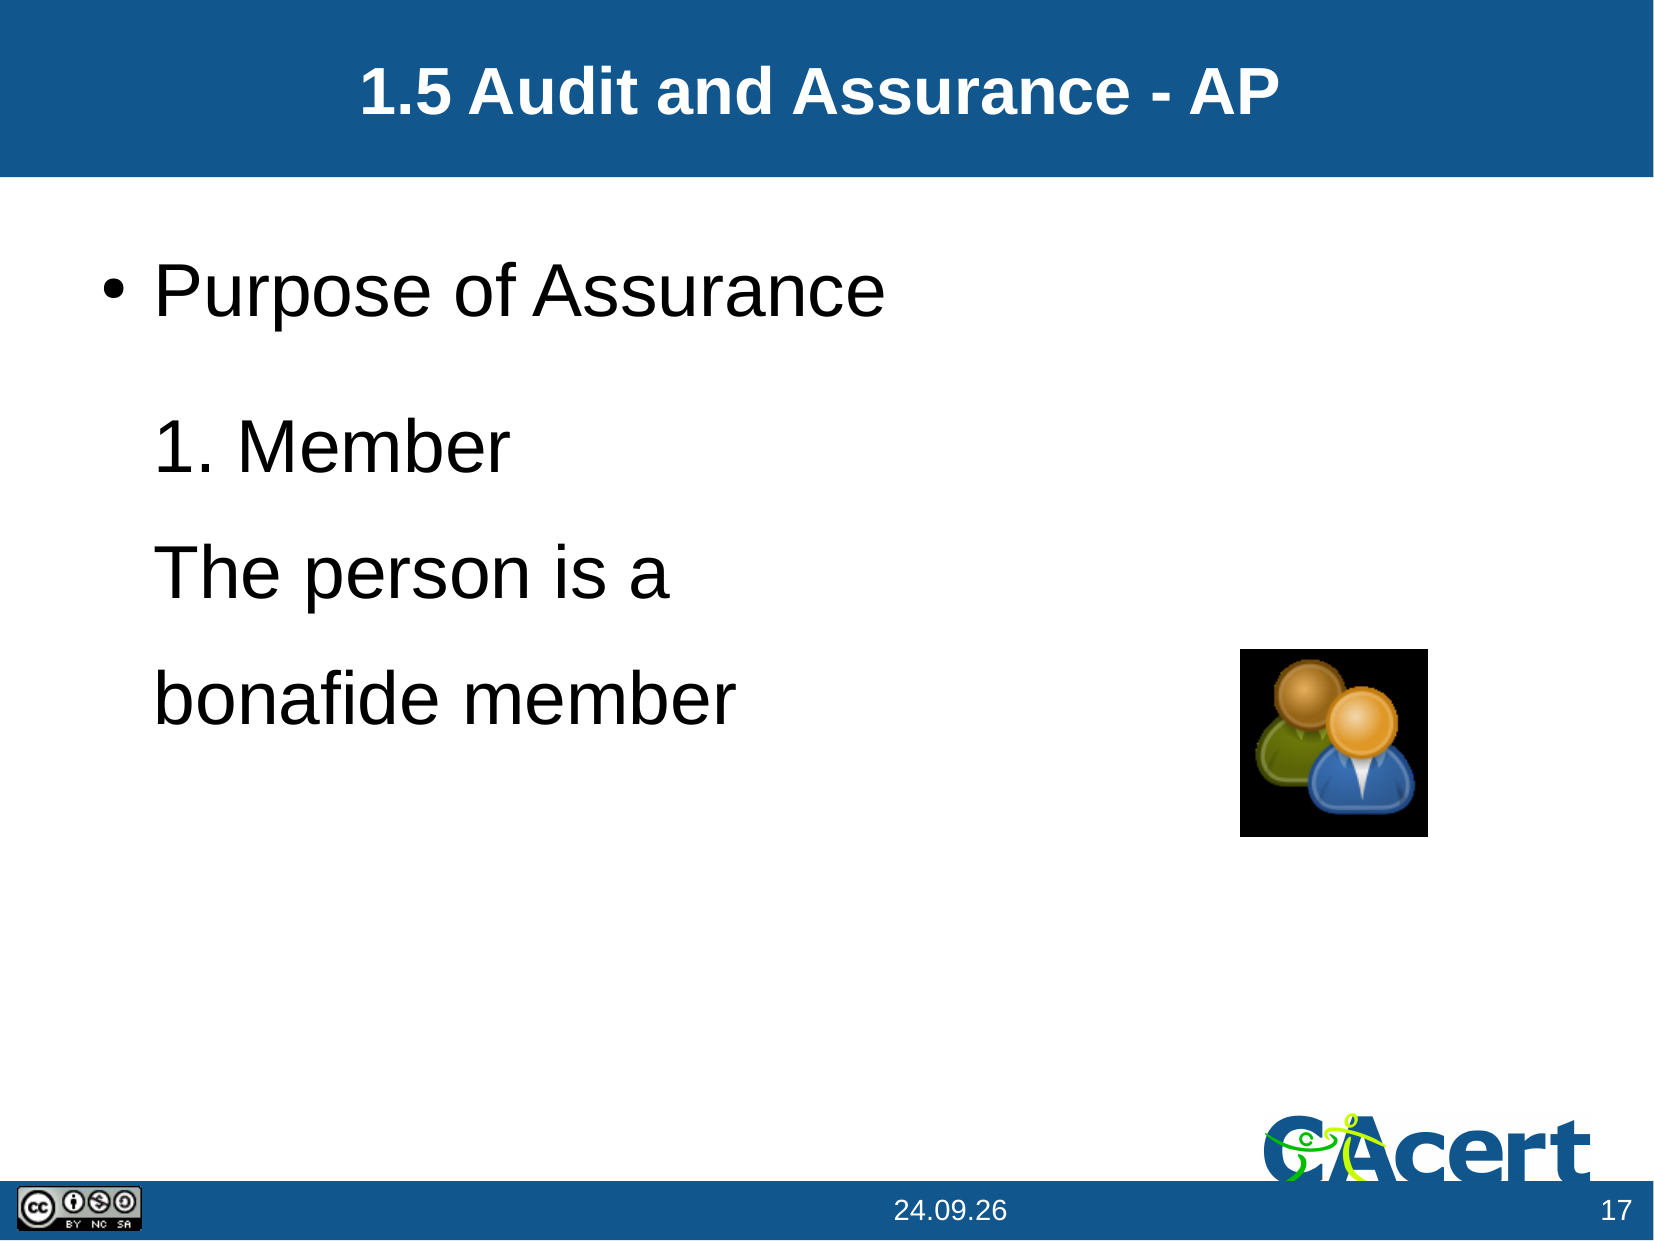

# 1.5 Audit and Assurance - AP
Purpose of Assurance
1. Member
The person is a
bonafide member